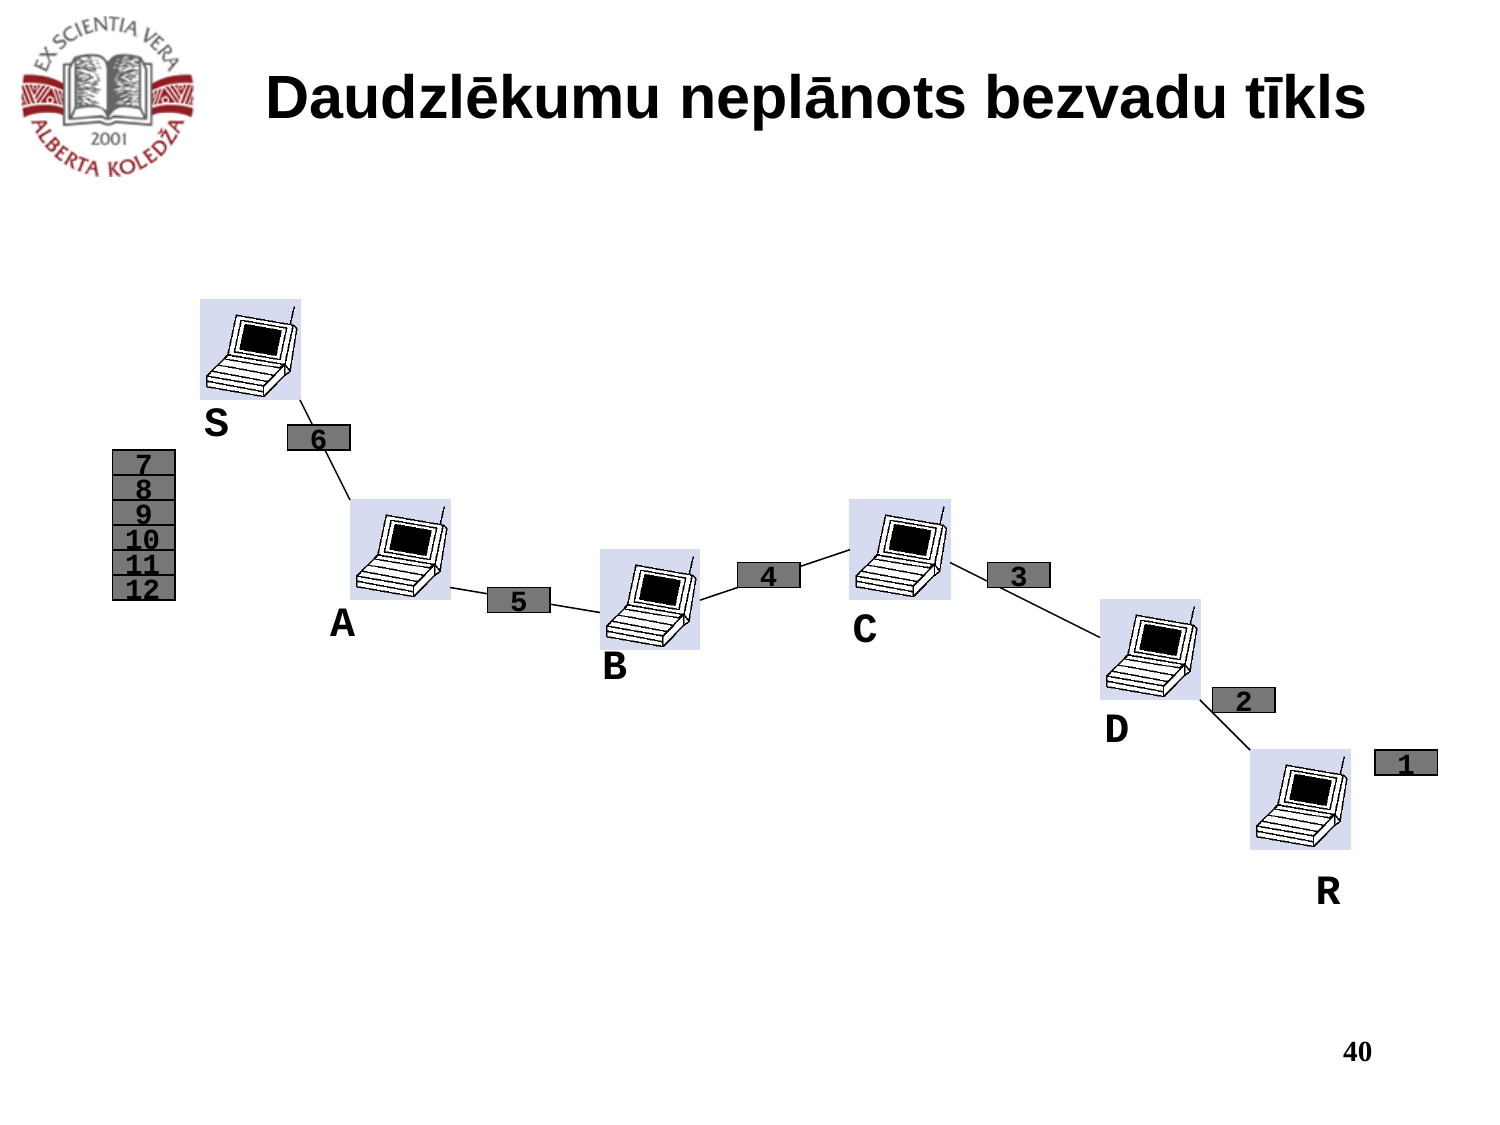

# Daudzlēkumu neplānots bezvadu tīkls
S
6
7
8
9
10
11
4
3
12
A
5
C
B
2
D
1
R